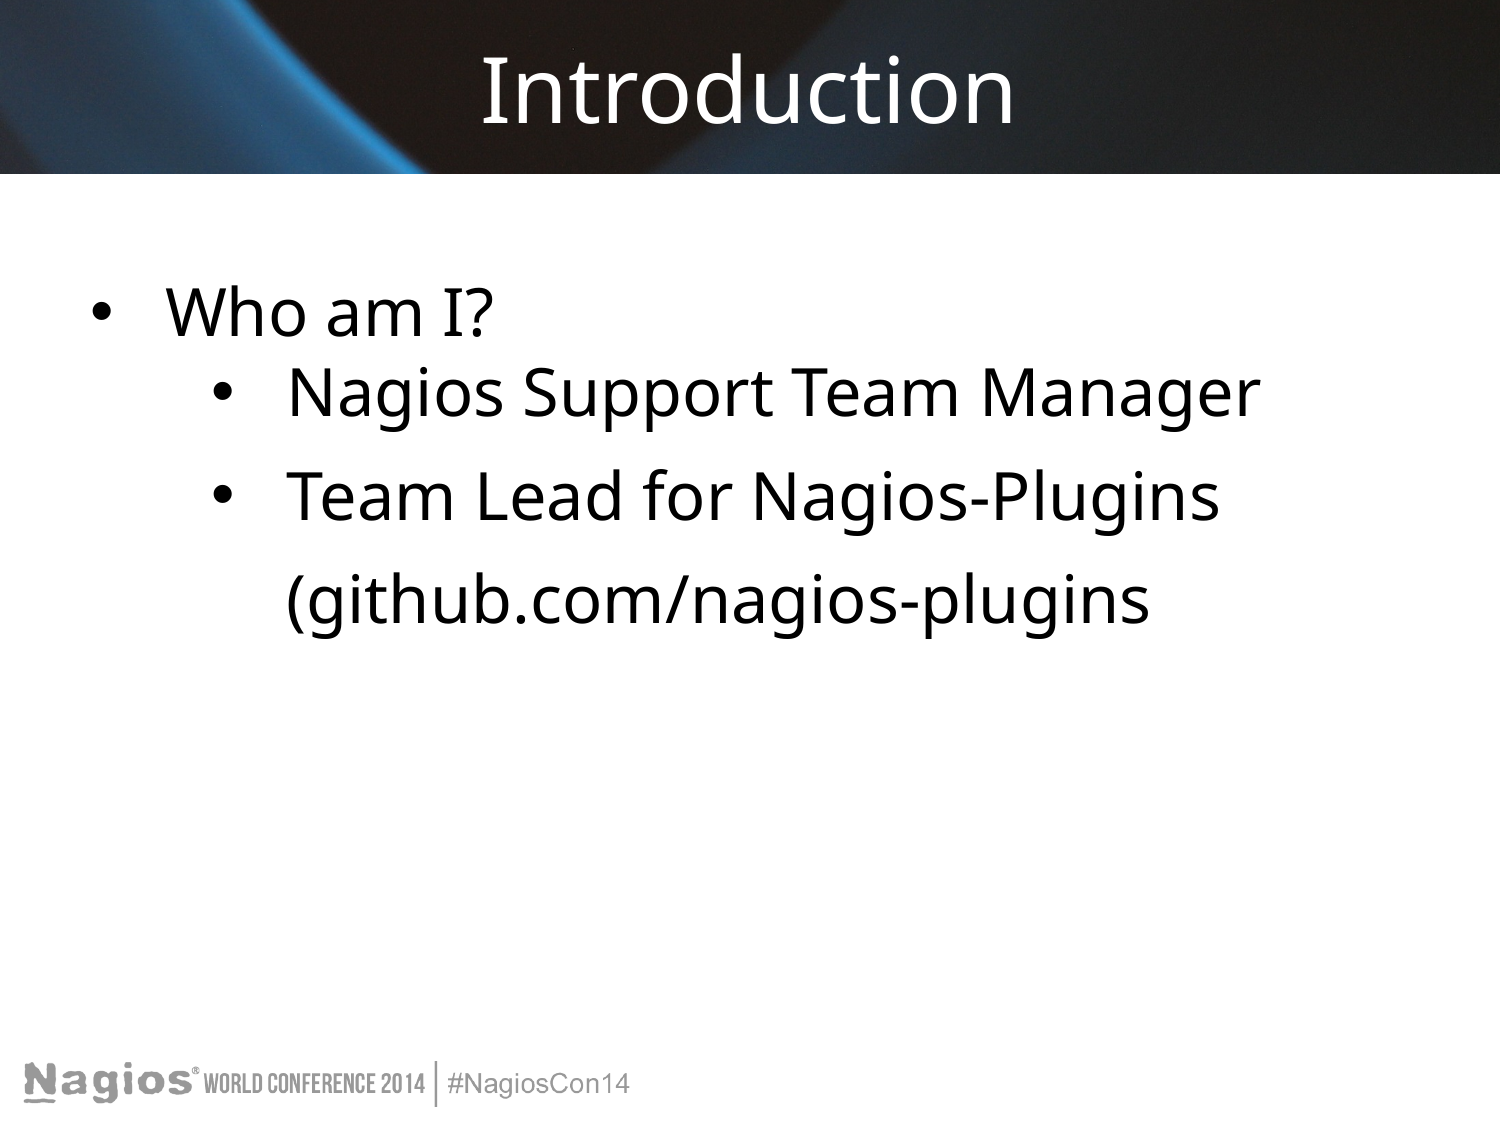

# Introduction
Who am I?
Nagios Support Team Manager
Team Lead for Nagios-Plugins
(github.com/nagios-plugins